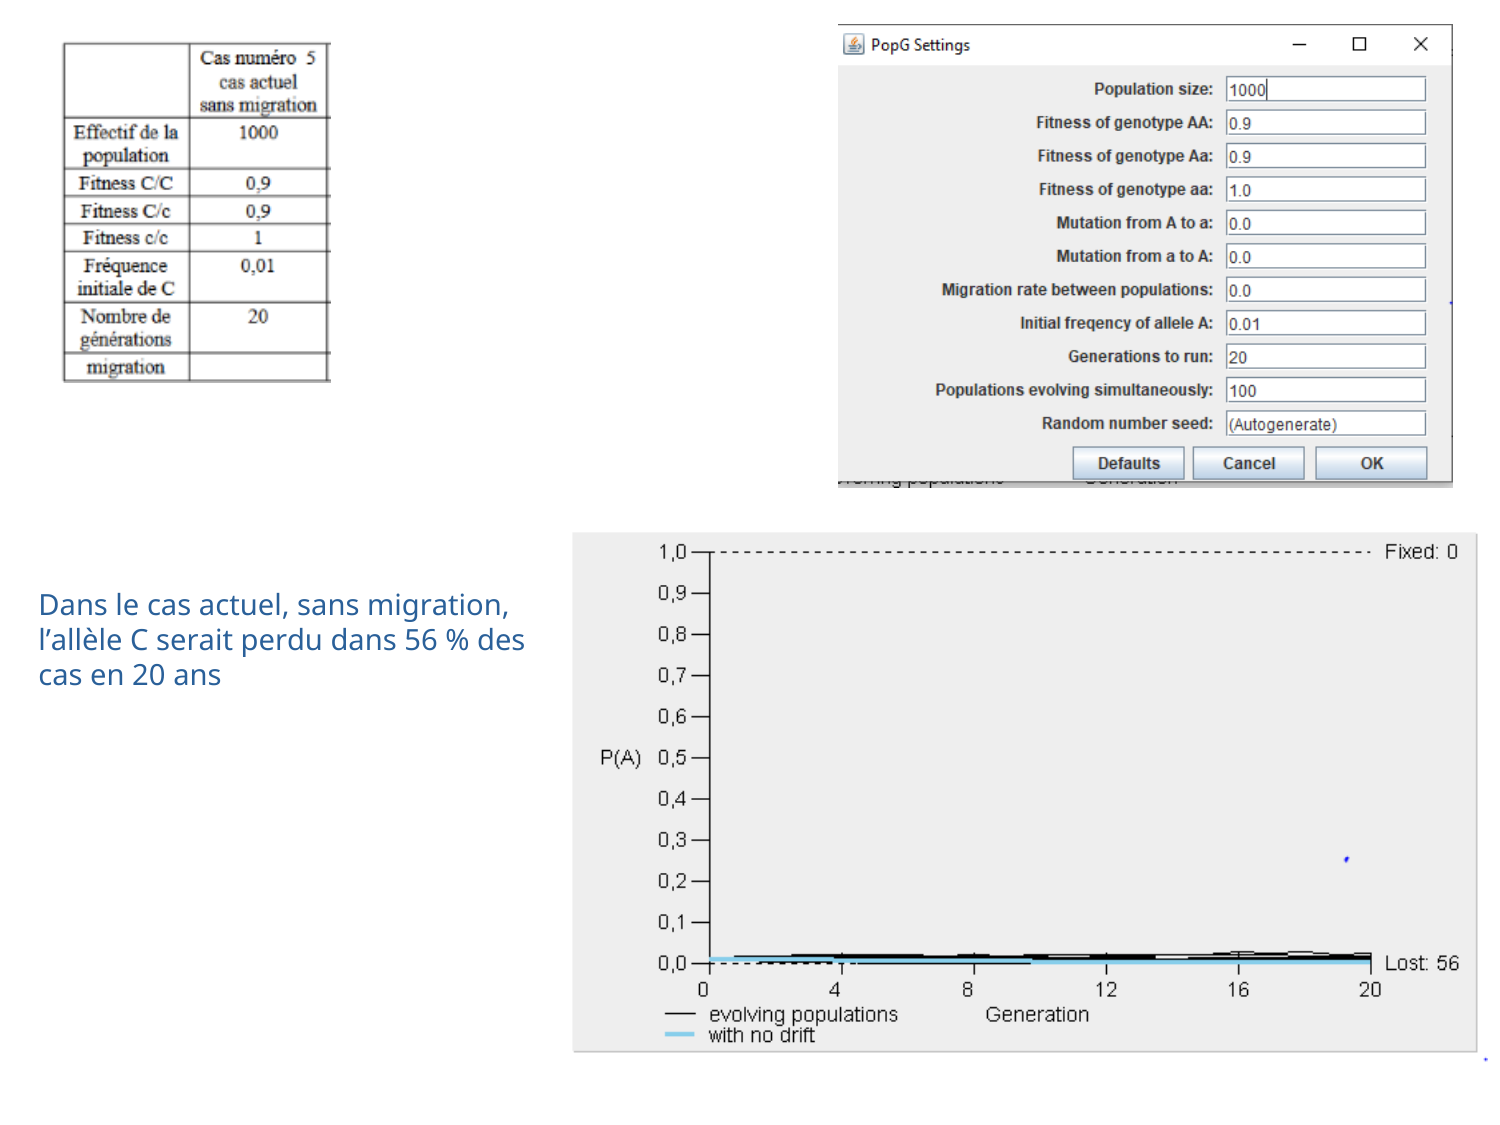

Dans le cas actuel, sans migration,
l’allèle C serait perdu dans 56 % des
cas en 20 ans